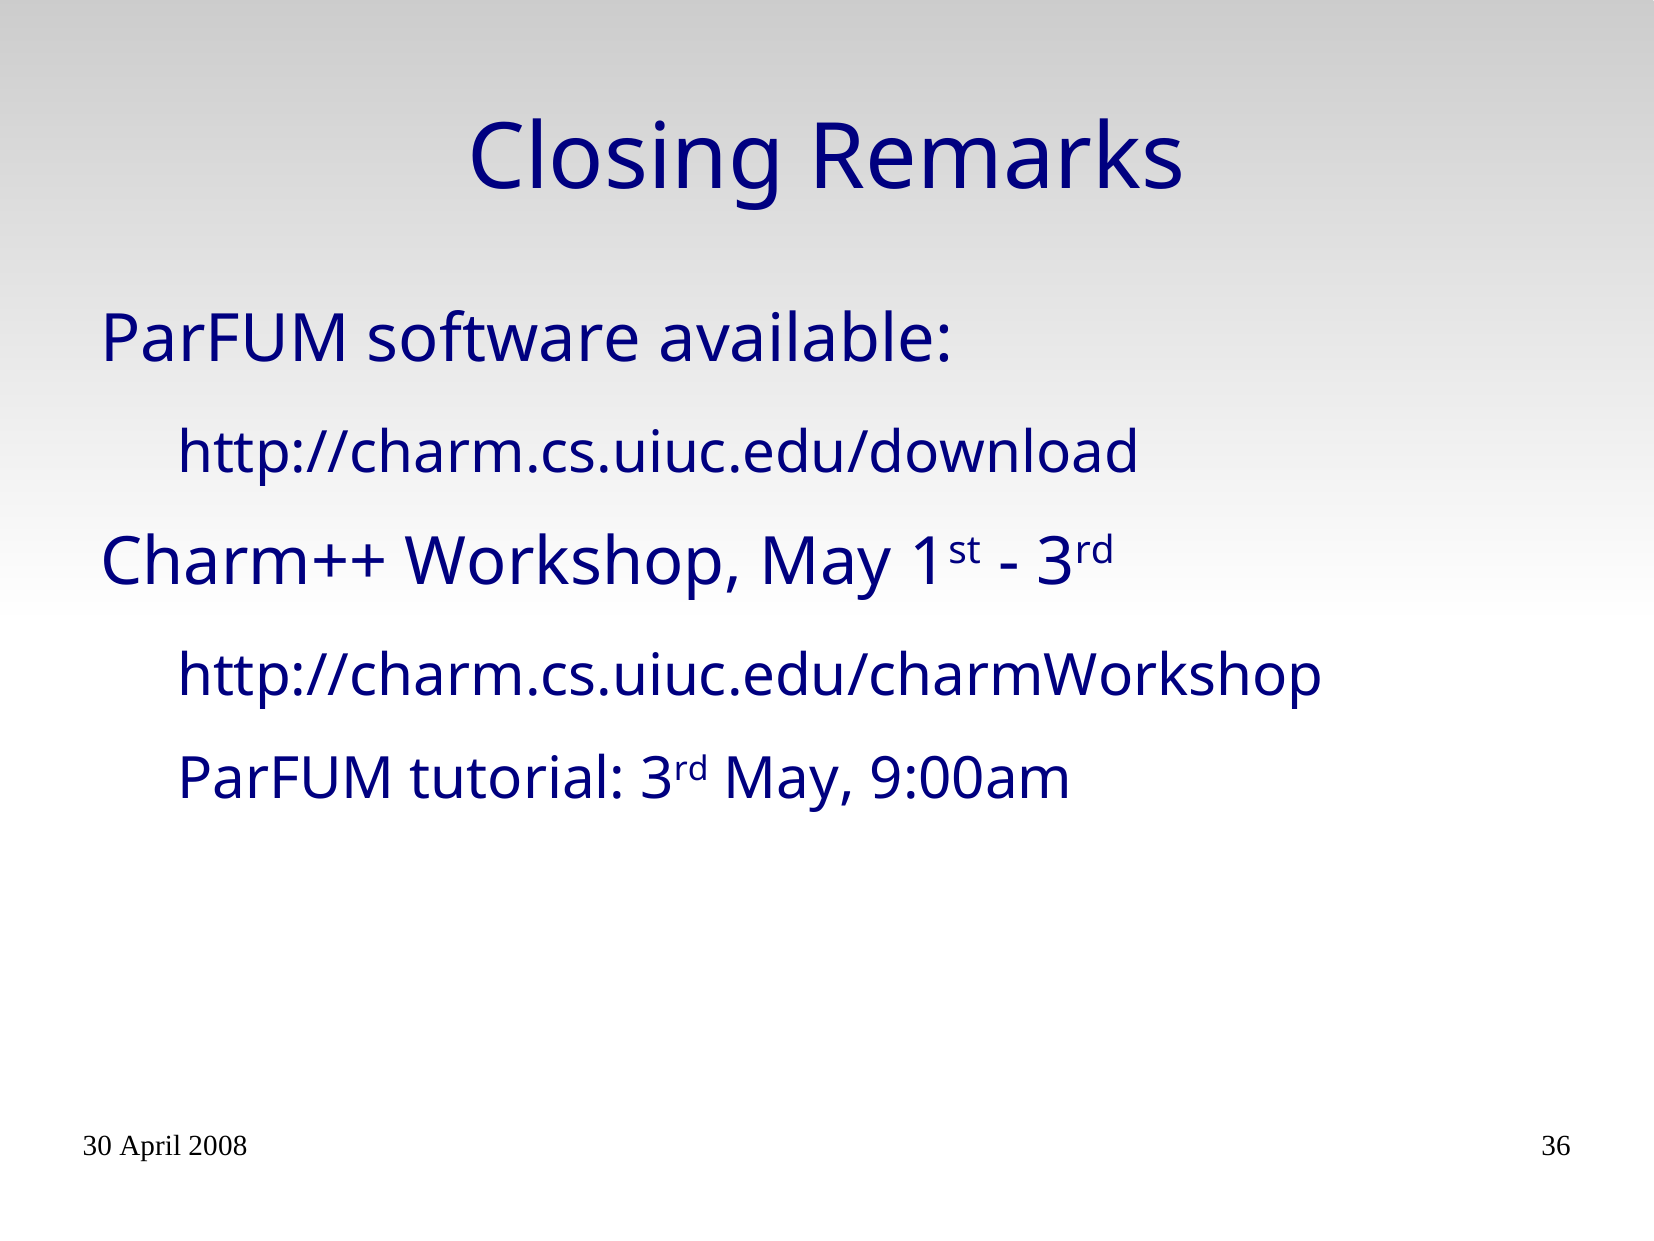

# Closing Remarks
ParFUM software available:
http://charm.cs.uiuc.edu/download
Charm++ Workshop, May 1st - 3rd
http://charm.cs.uiuc.edu/charmWorkshop
ParFUM tutorial: 3rd May, 9:00am
30 April 2008
36